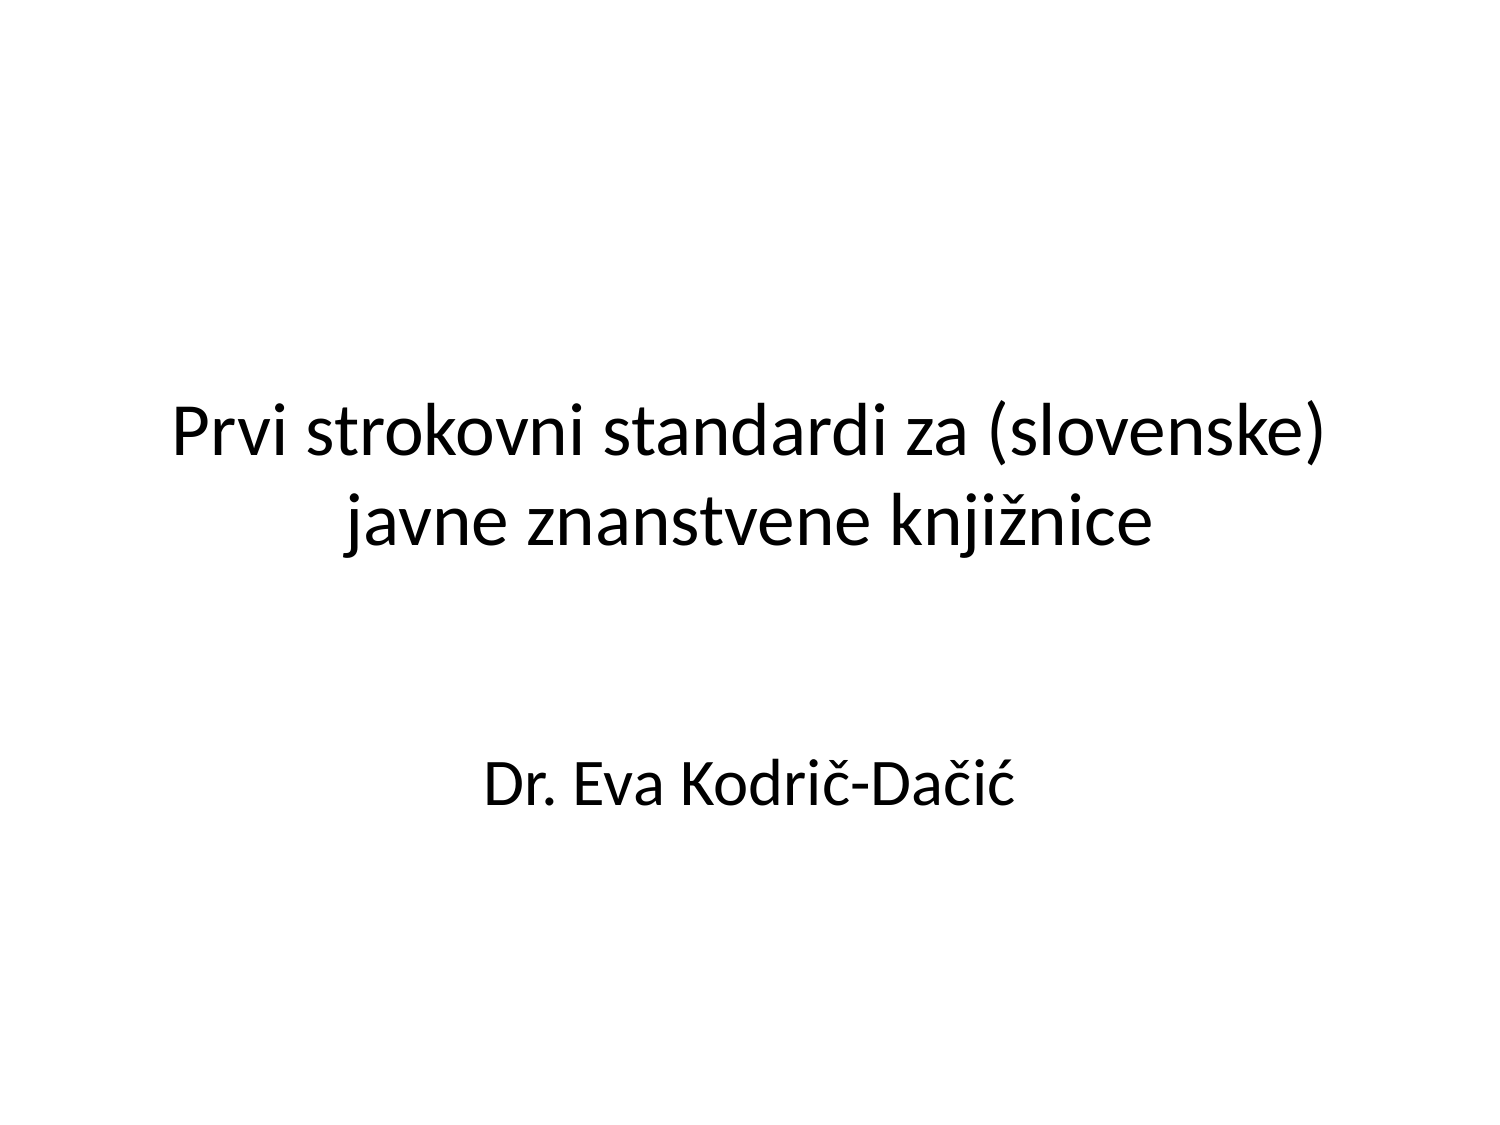

# Prvi strokovni standardi za (slovenske) javne znanstvene knjižnice
Dr. Eva Kodrič-Dačić